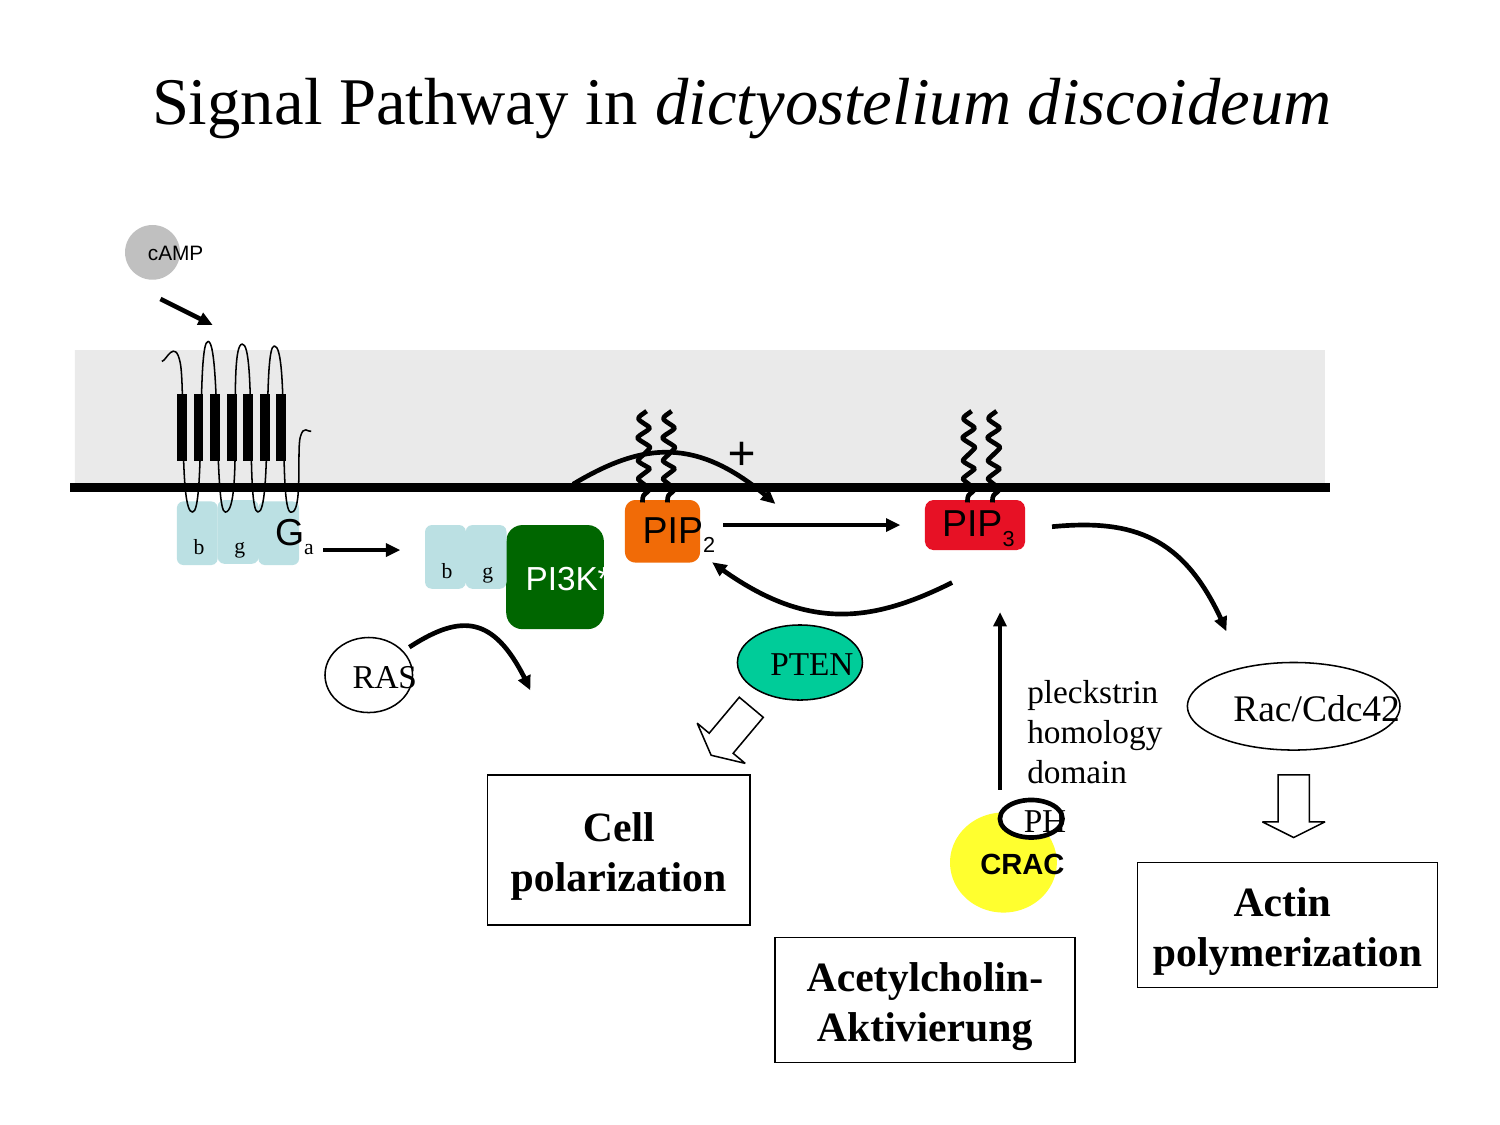

Signal Pathway in dictyostelium discoideum
cAMP
+
g
b
Ga
PIP2
PIP3
b
g
PI3K*
PTEN
RAS
pleckstrin
homology
domain
Rac/Cdc42
Cell
polarization
PH
CRAC
Actin
polymerization
Acetylcholin-
Aktivierung